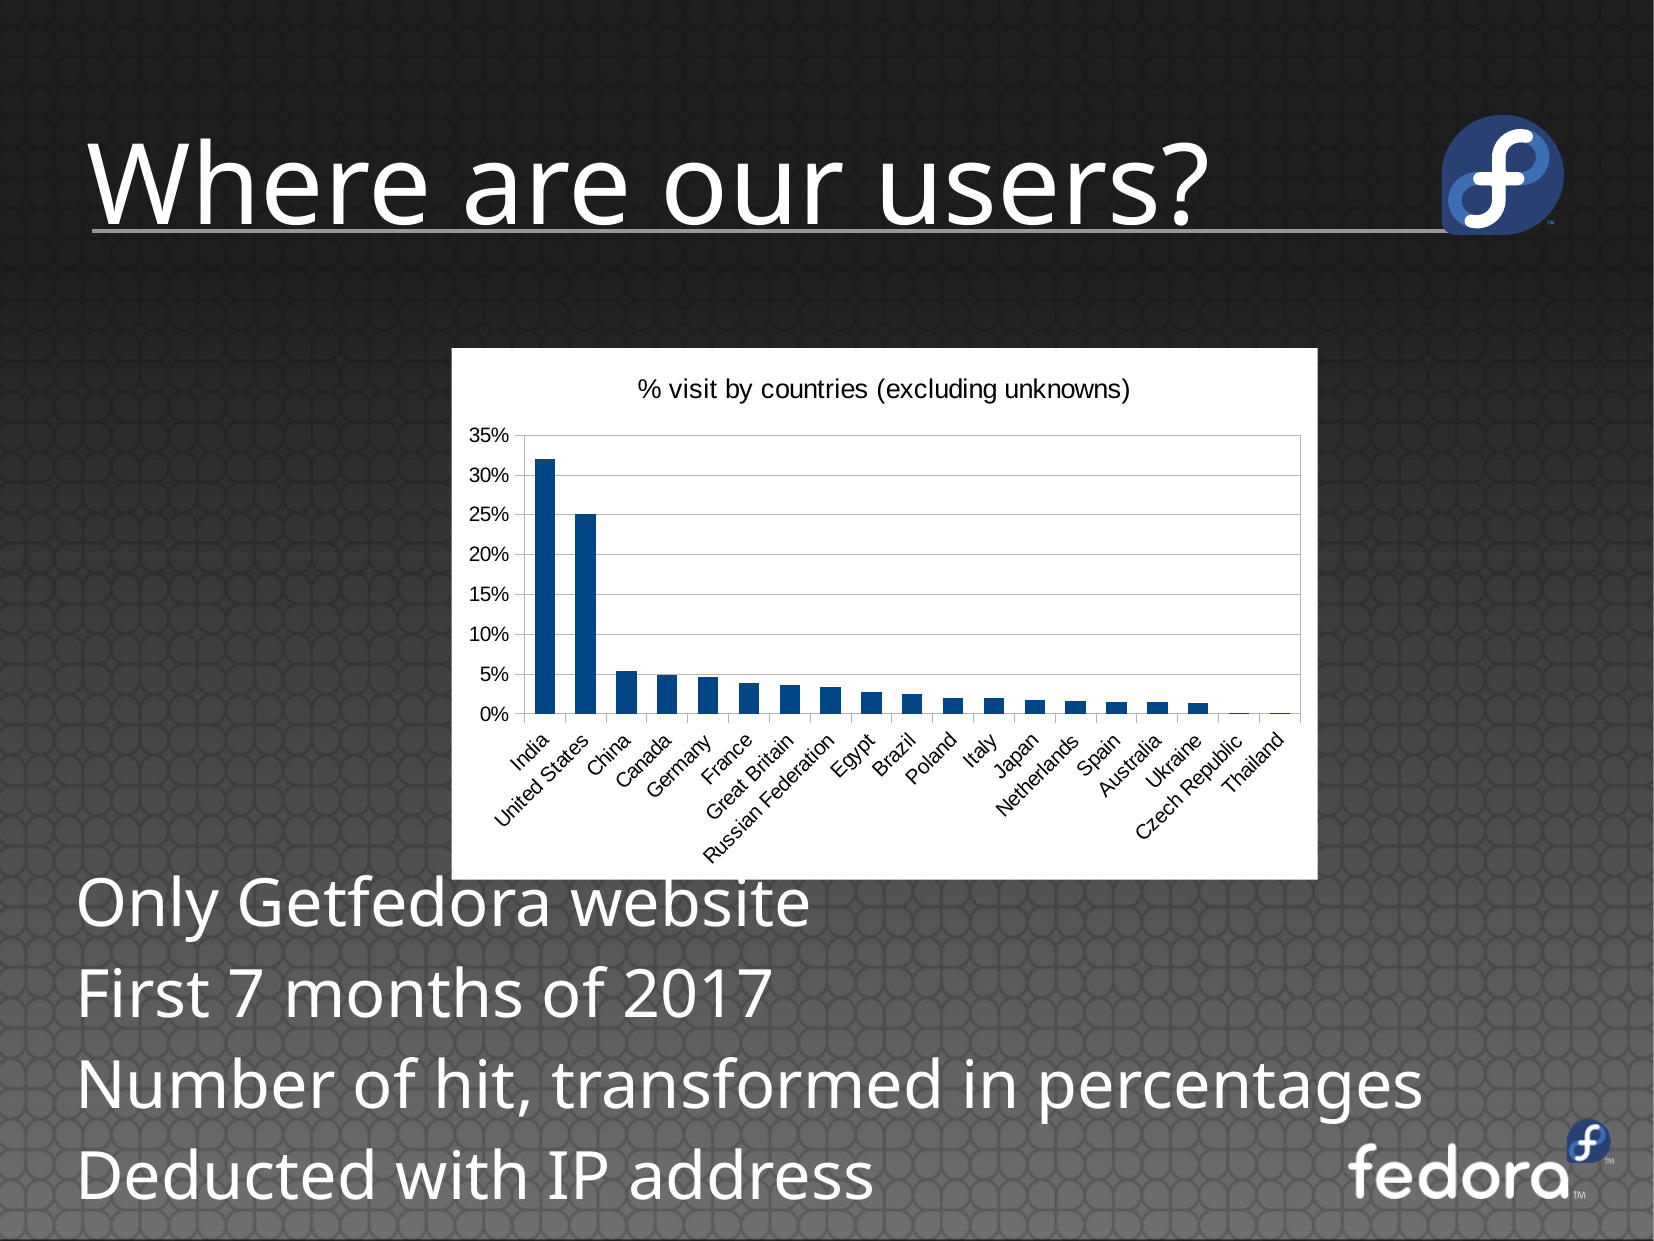

# Where are our users?
### Chart: % visit by countries (excluding unknowns)
| Category | Hits |
|---|---|
| India | 0.320463784626638 |
| United States | 0.251039206738408 |
| China | 0.0532971574880101 |
| Canada | 0.049068003452628 |
| Germany | 0.0462958882842278 |
| France | 0.0391260289209891 |
| Great Britain | 0.0357257909222091 |
| Russian Federation | 0.0334877080105338 |
| Egypt | 0.0272348568392888 |
| Brazil | 0.0243277964856652 |
| Poland | 0.0201609144911634 |
| Italy | 0.0200963161406361 |
| Japan | 0.0169955953153276 |
| Netherlands | 0.0161623342706246 |
| Spain | 0.0154615382959017 |
| Australia | 0.0147081023557788 |
| Ukraine | 0.0138070707201209 |
| Czech Republic | 0.00128373841113282 |
| Thailand | 0.00125816823071578 |Only Getfedora website
First 7 months of 2017
Number of hit, transformed in percentages
Deducted with IP address